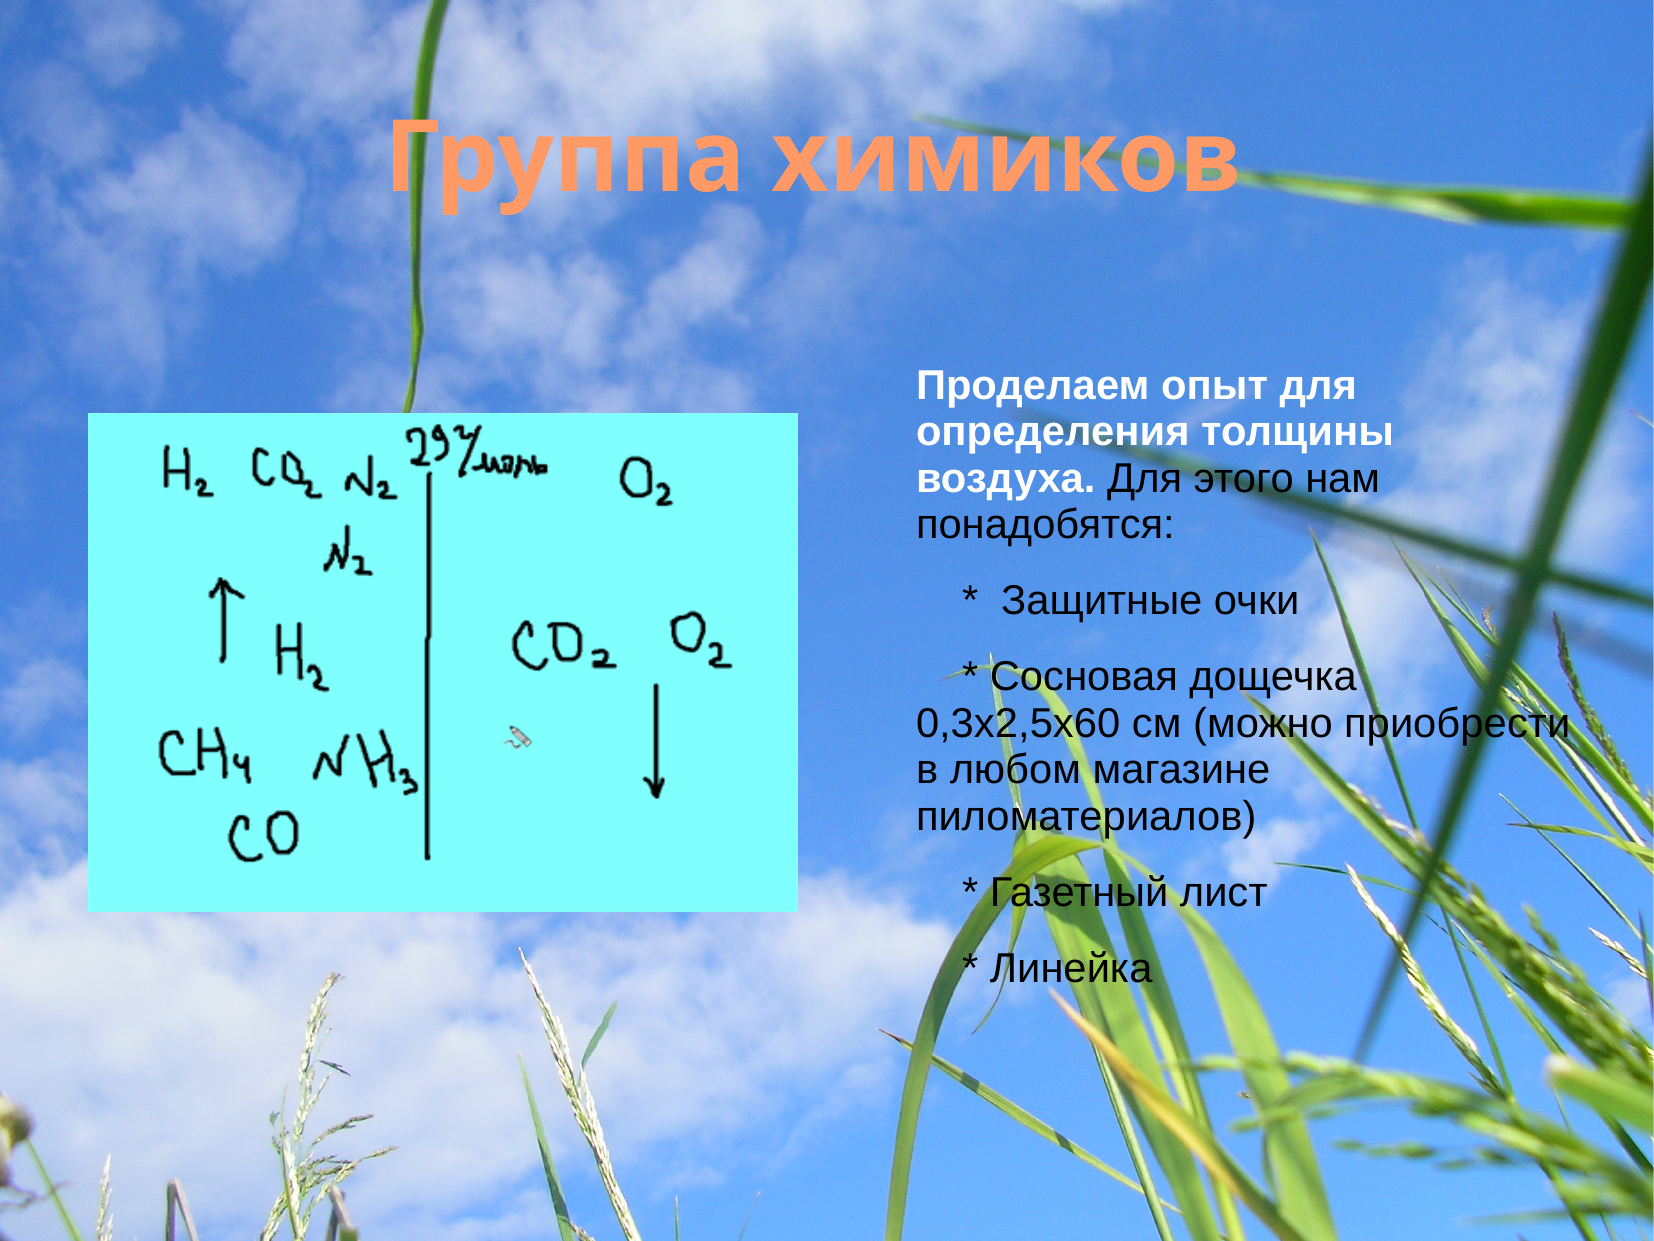

# Группа химиков
Проделаем опыт для определения толщины воздуха. Для этого нам понадобятся:
 * Защитные очки
 * Сосновая дощечка 0,3х2,5х60 см (можно приобрести в любом магазине пиломатериалов)
 * Газетный лист
 * Линейка